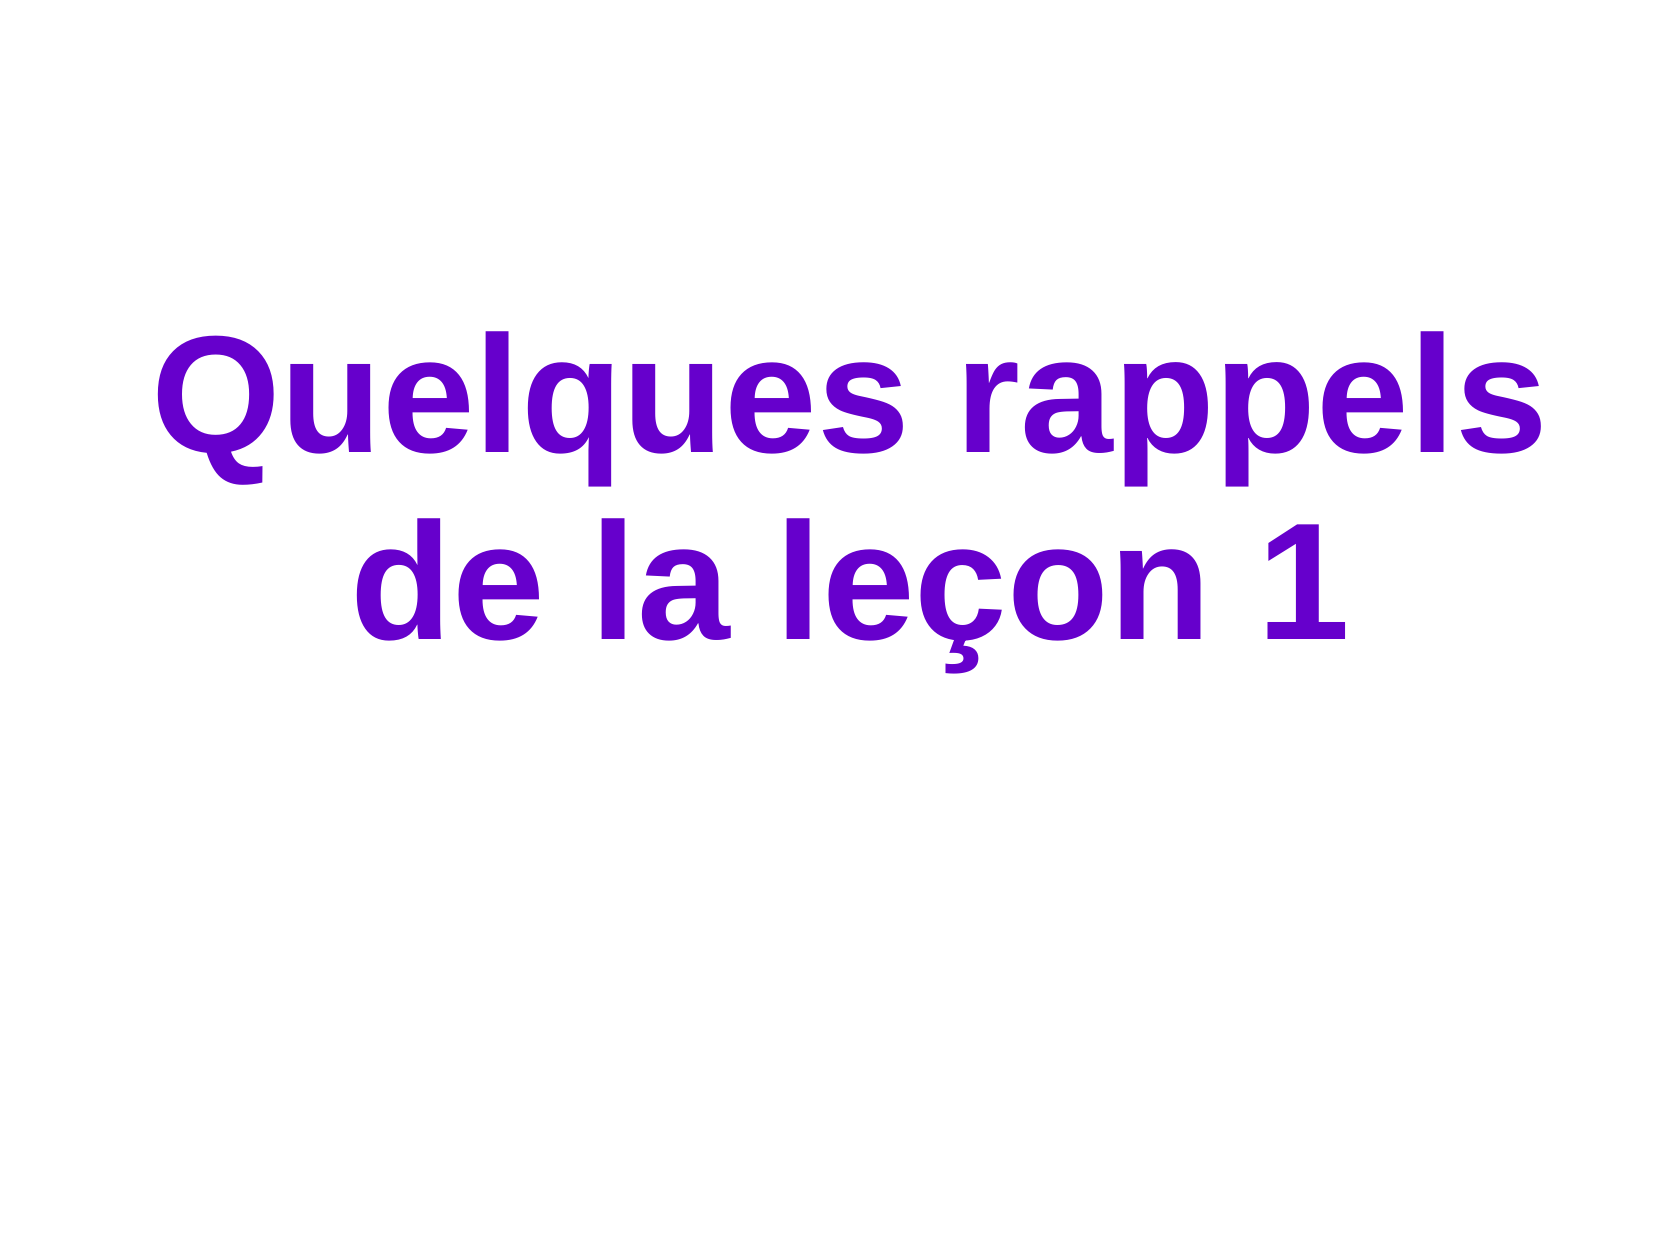

# Quelques rappels de la leçon 1